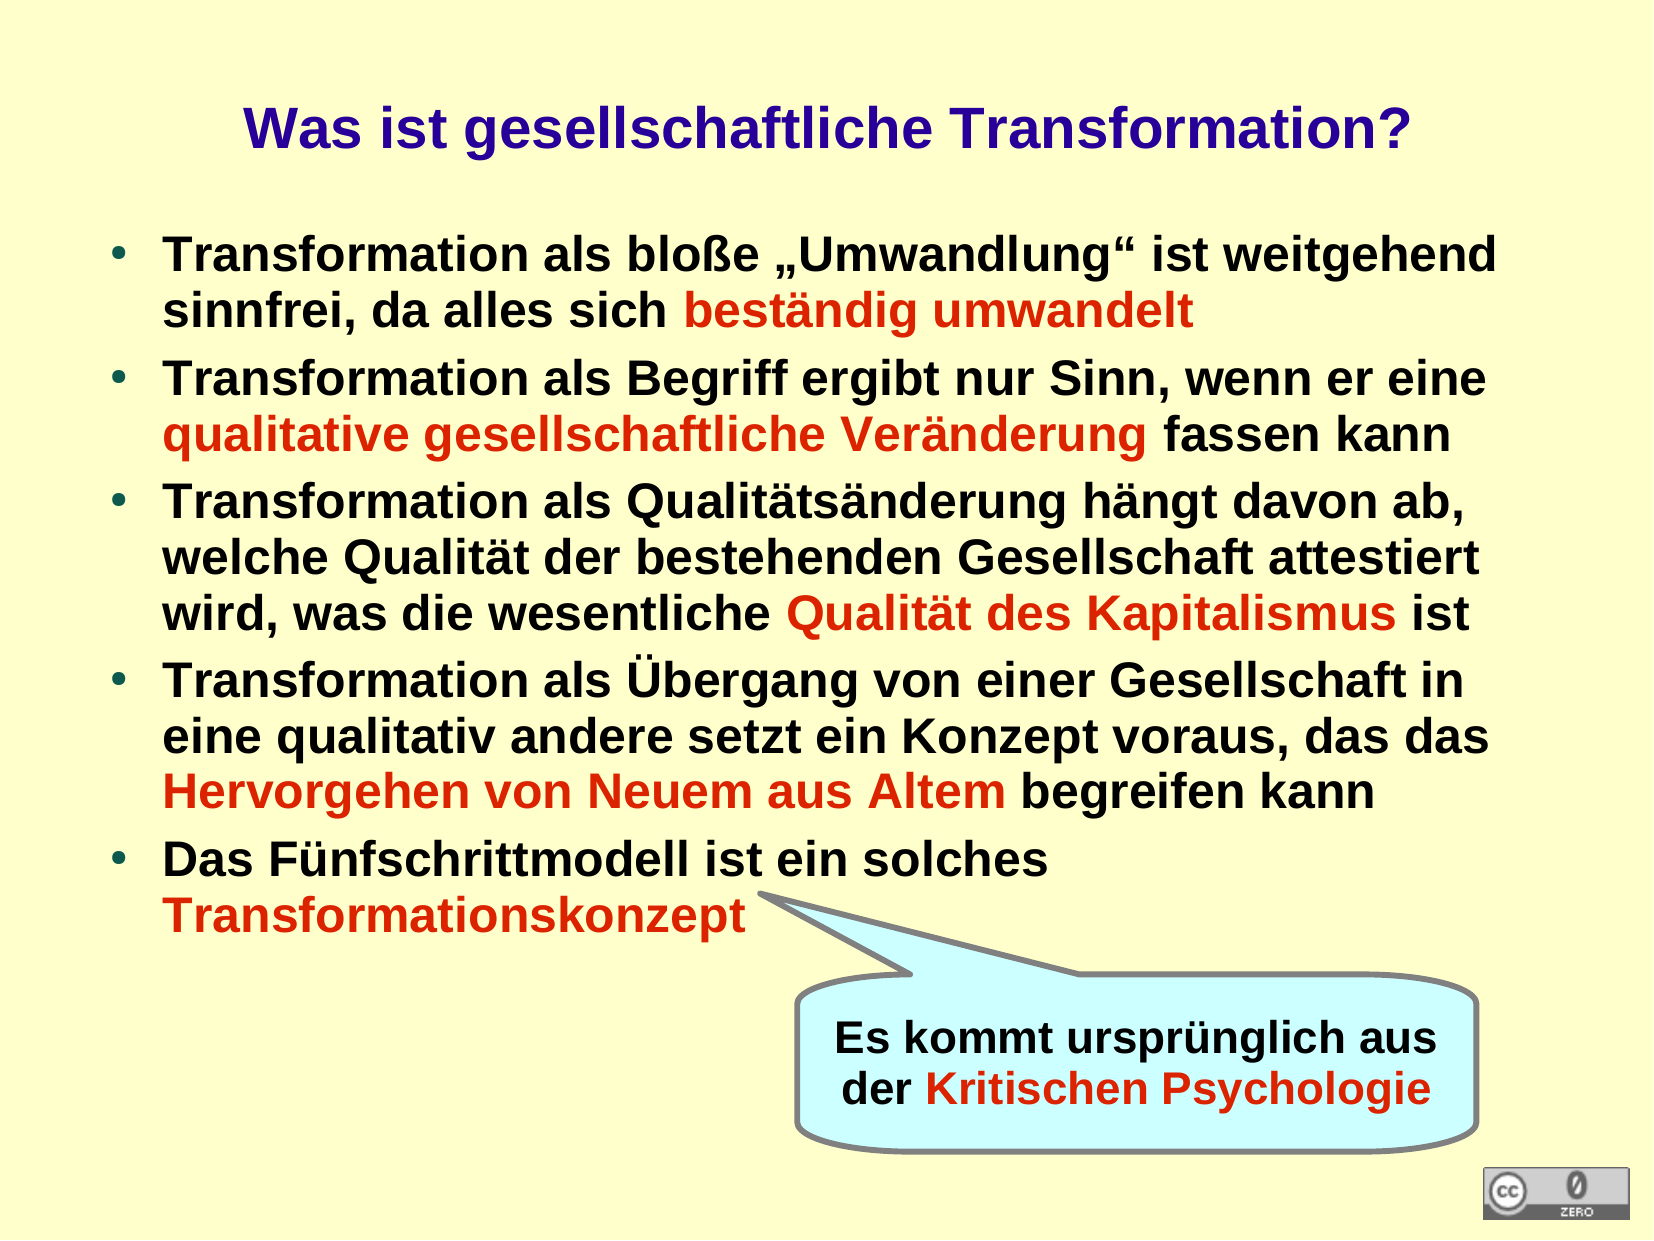

# Was ist gesellschaftliche Transformation?
Transformation als bloße „Umwandlung“ ist weitgehend sinnfrei, da alles sich beständig umwandelt
Transformation als Begriff ergibt nur Sinn, wenn er eine qualitative gesellschaftliche Veränderung fassen kann
Transformation als Qualitätsänderung hängt davon ab, welche Qualität der bestehenden Gesellschaft attestiert wird, was die wesentliche Qualität des Kapitalismus ist
Transformation als Übergang von einer Gesellschaft in eine qualitativ andere setzt ein Konzept voraus, das das Hervorgehen von Neuem aus Altem begreifen kann
Das Fünfschrittmodell ist ein solches Transformationskonzept
Es kommt ursprünglich aus
der Kritischen Psychologie